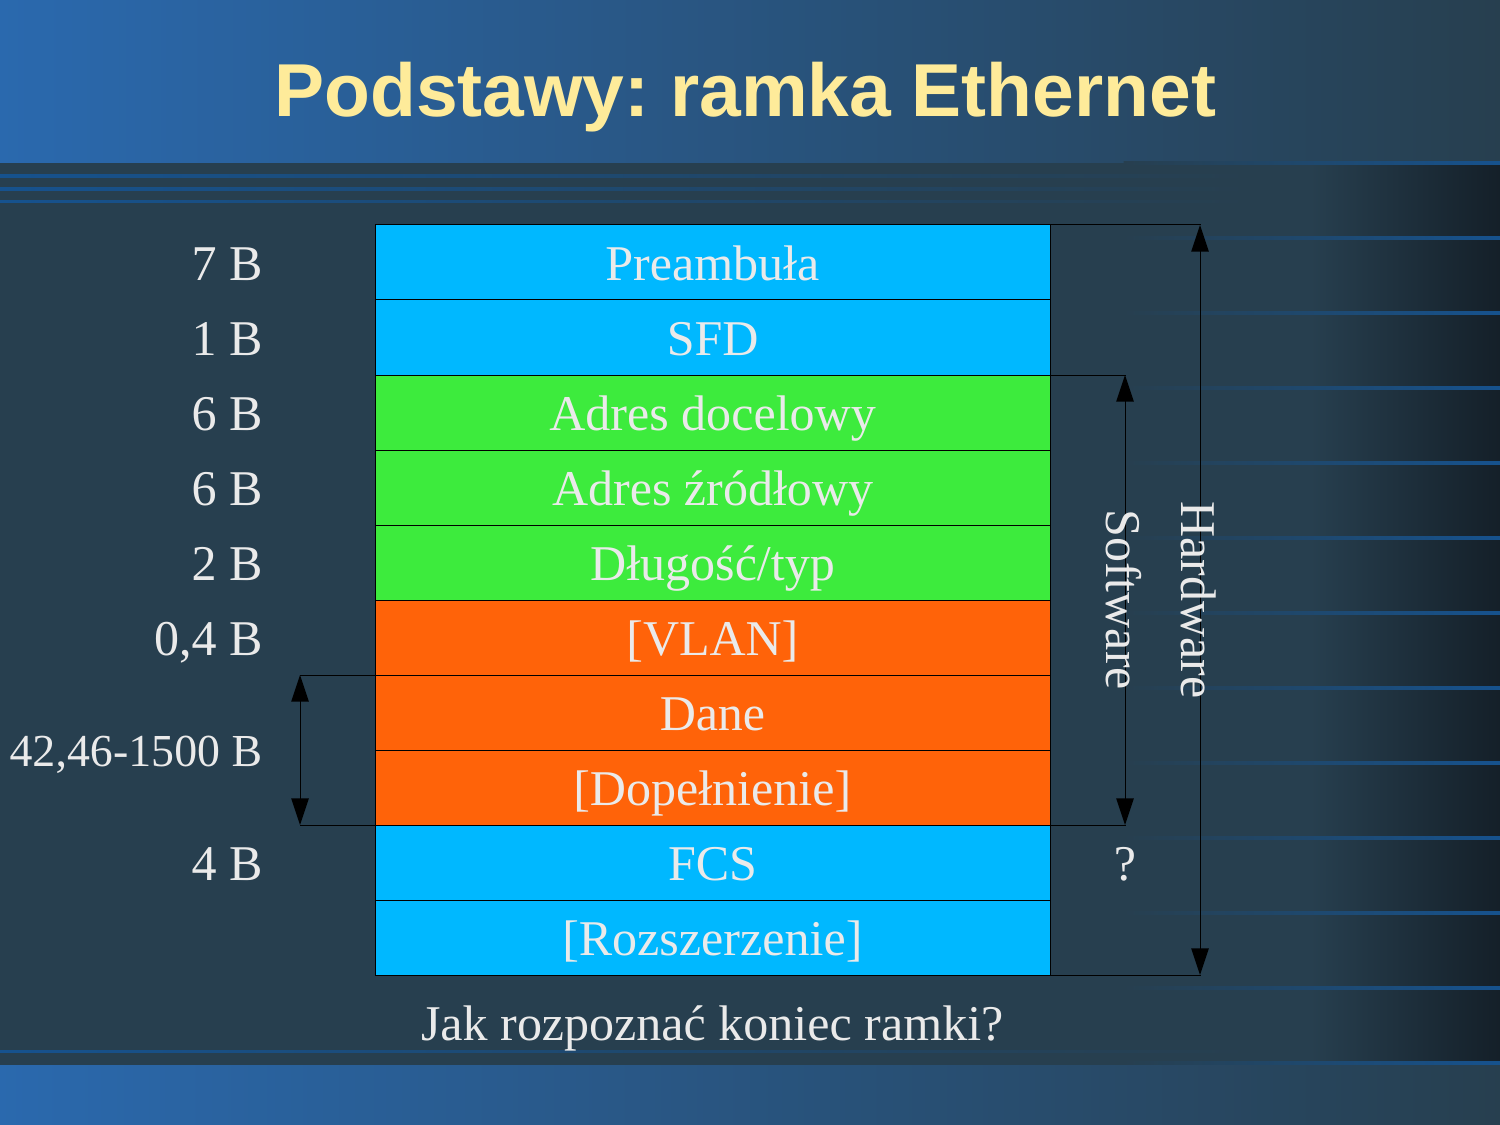

# Podstawy: ramka Ethernet
7 B
Preambuła
Hardware
1 B
SFD
6 B
Adres docelowy
Software
6 B
Adres źródłowy
2 B
Długość/typ
0,4 B
[VLAN]
42,46-1500 B
Dane
[Dopełnienie]
4 B
FCS
?
[Rozszerzenie]
Jak rozpoznać koniec ramki?